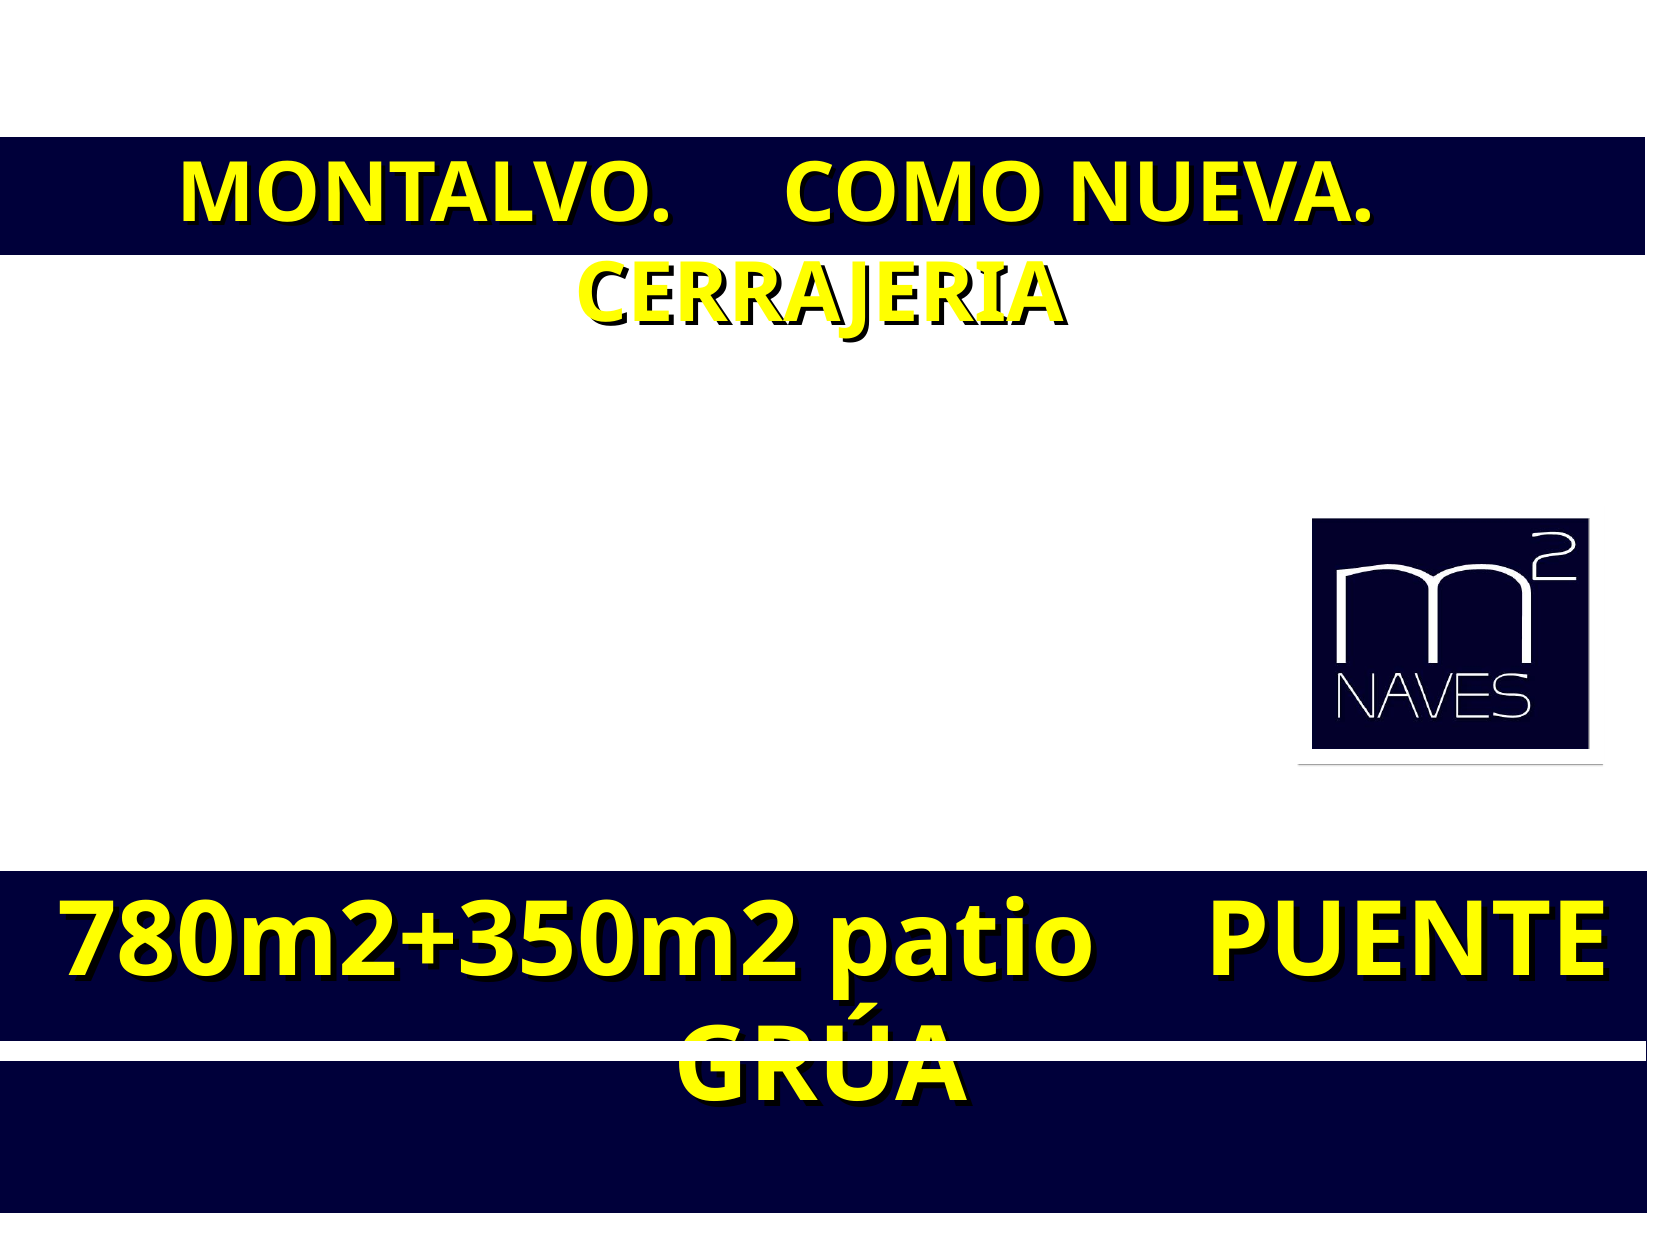

MONTALVO. COMO NUEVA. CERRAJERIA
# 780m2+350m2 patio PUENTE GRÚA